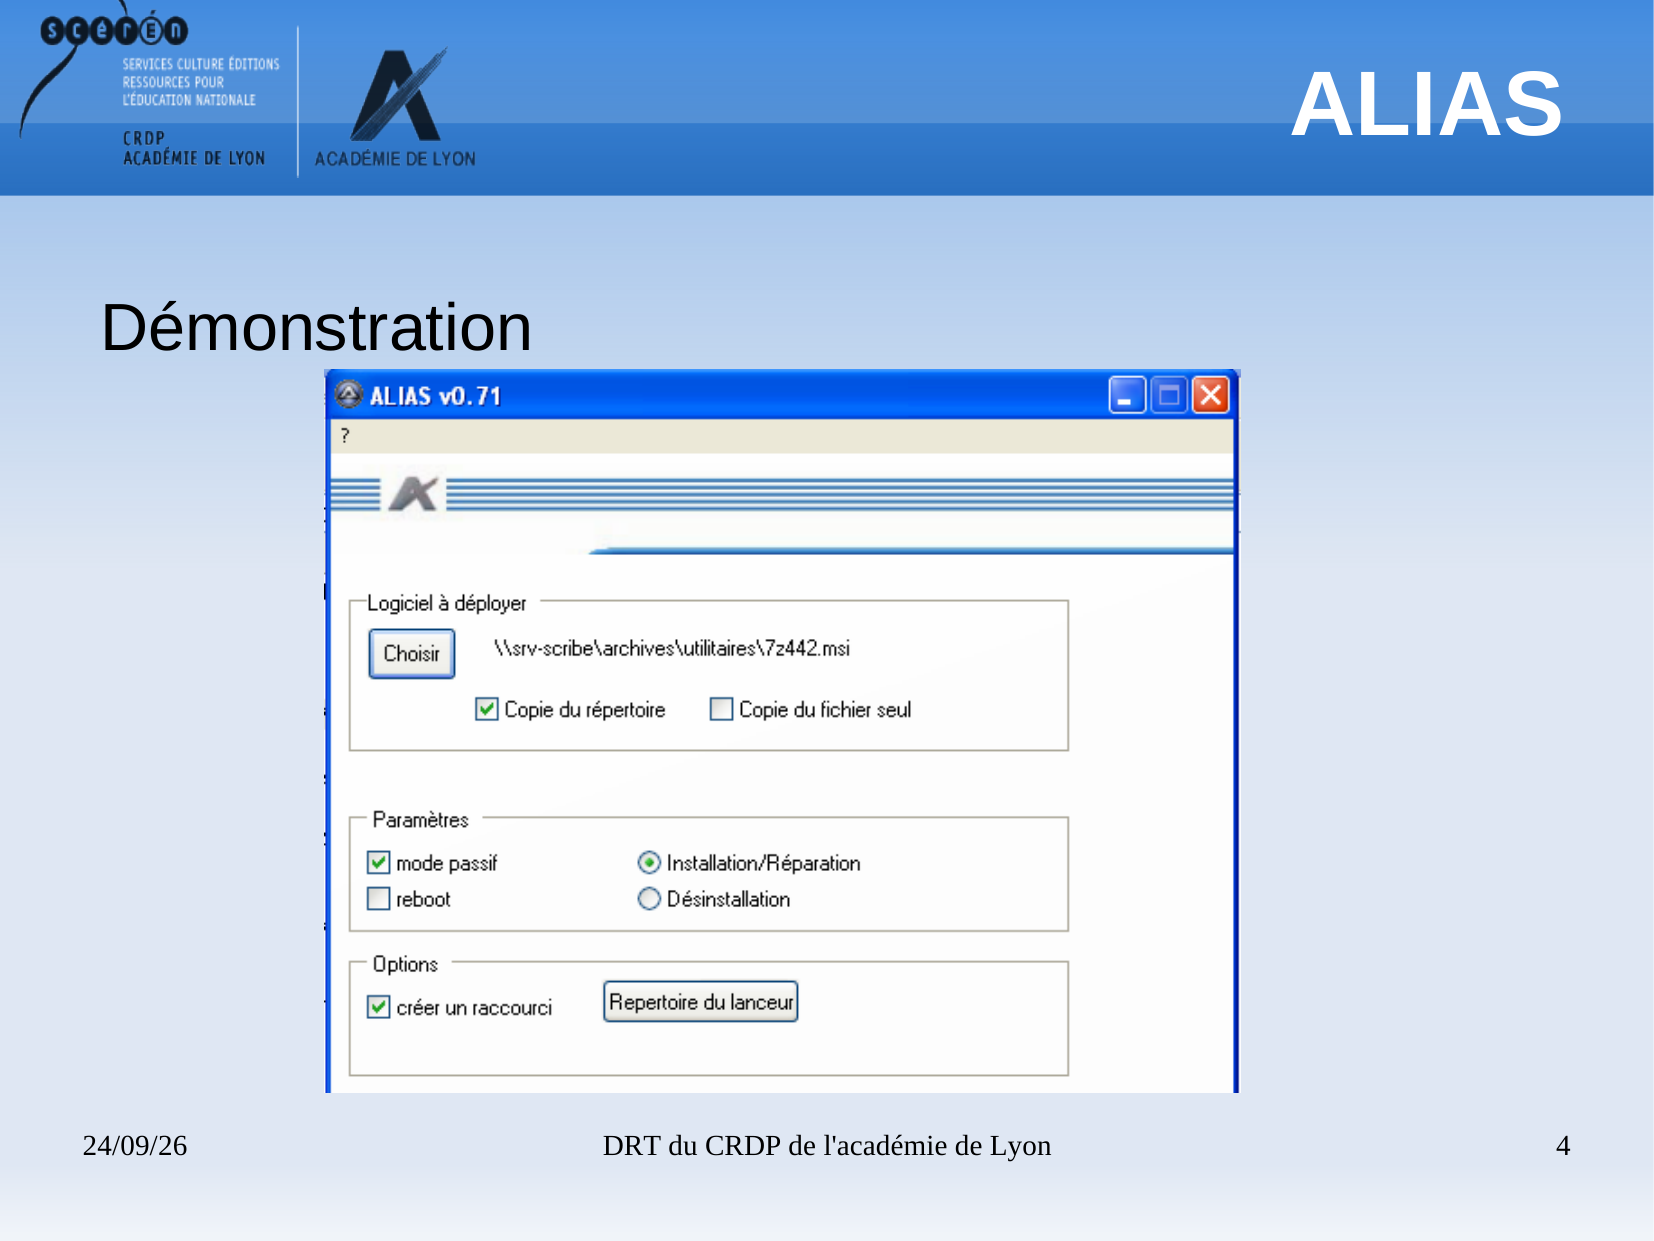

# ALIAS
Démonstration
DRT du CRDP de l'académie de Lyon
4